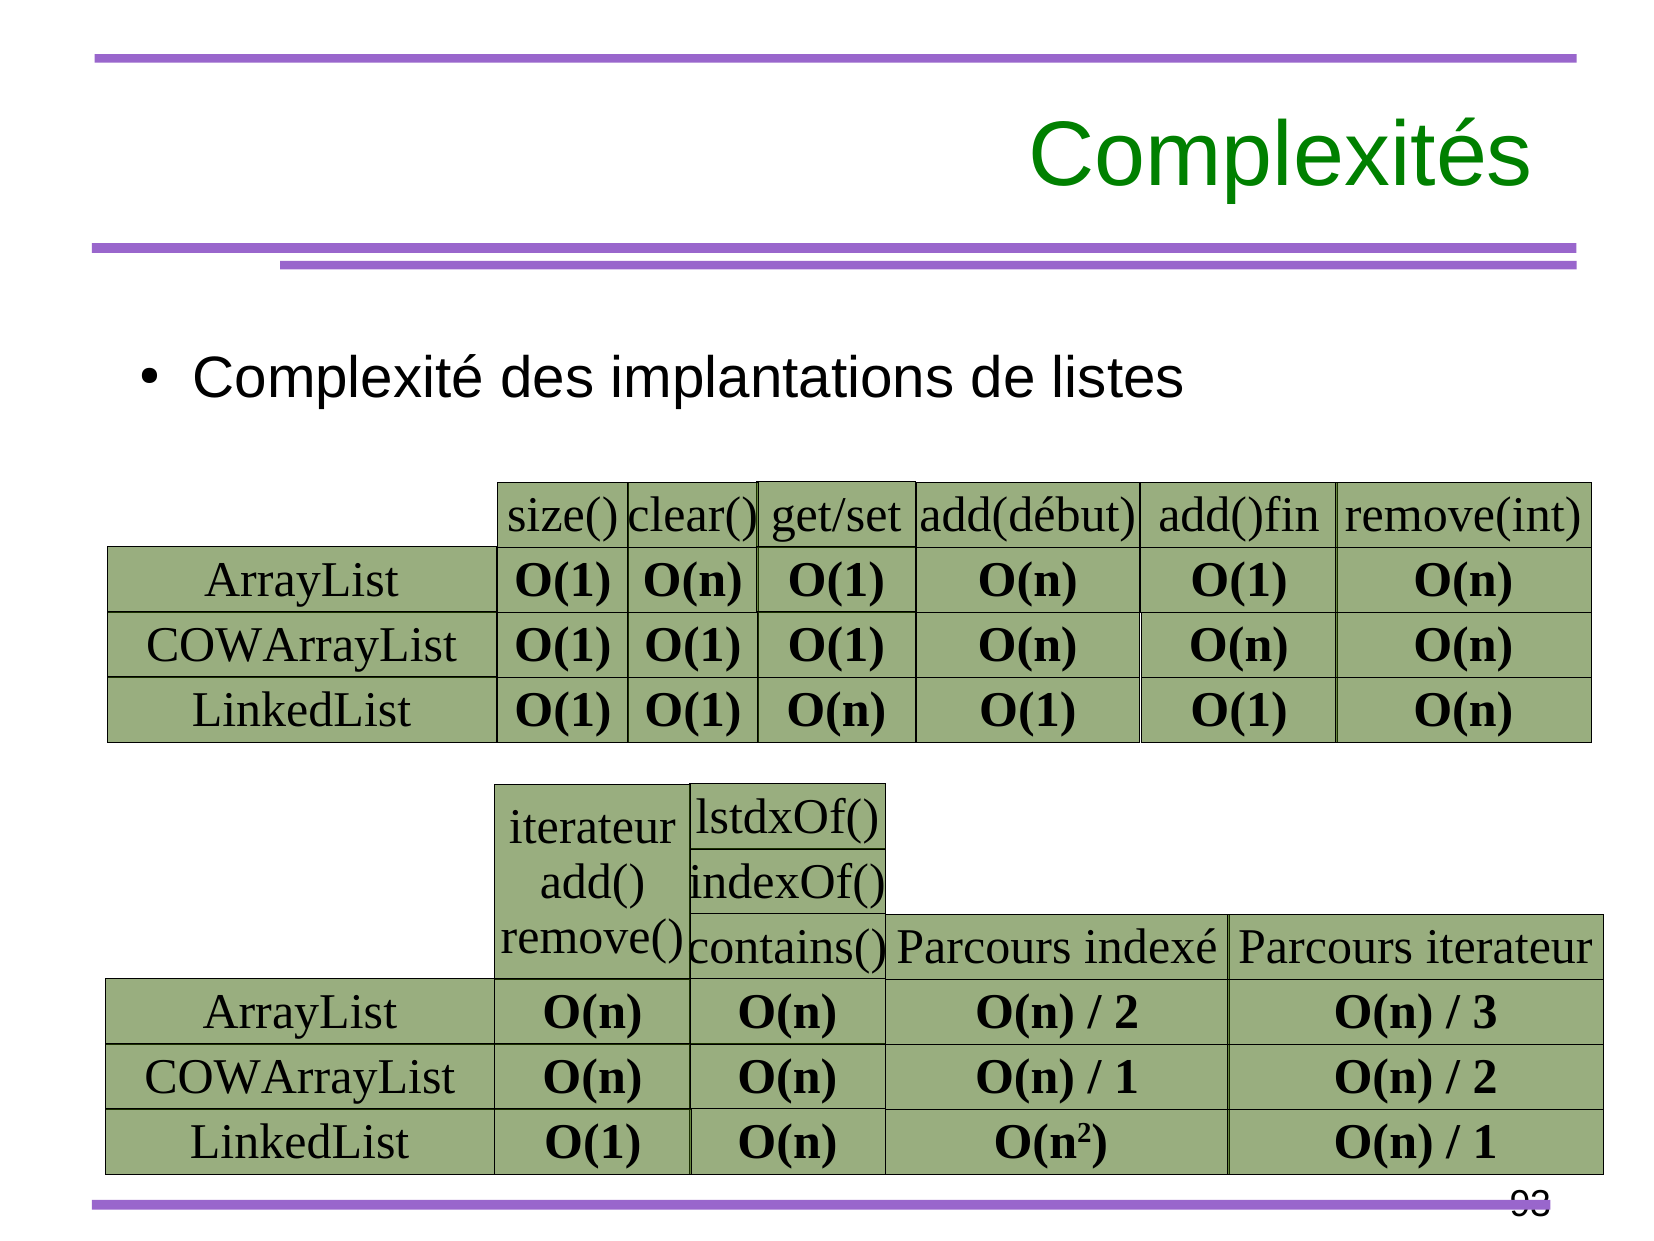

# Complexités
Complexité des implantations de listes
get/set
size()
add(début)
clear()
add()fin
remove(int)
ArrayList
O(1)
O(1)
O(n)
O(n)
O(1)
O(n)
COWArrayList
O(1)
O(1)
O(n)
O(1)
O(n)
O(n)
LinkedList
O(n)
O(1)
O(1)
O(1)
O(1)
O(n)
lstdxOf()
iterateur
add()
remove()
indexOf()
contains()
Parcours indexé
Parcours iterateur
O(n)
O(n)
ArrayList
O(n) / 2
O(n) / 3
O(n)
O(n)
COWArrayList
O(n) / 1
O(n) / 2
O(n)
O(1)
LinkedList
O(n2)
O(n) / 1